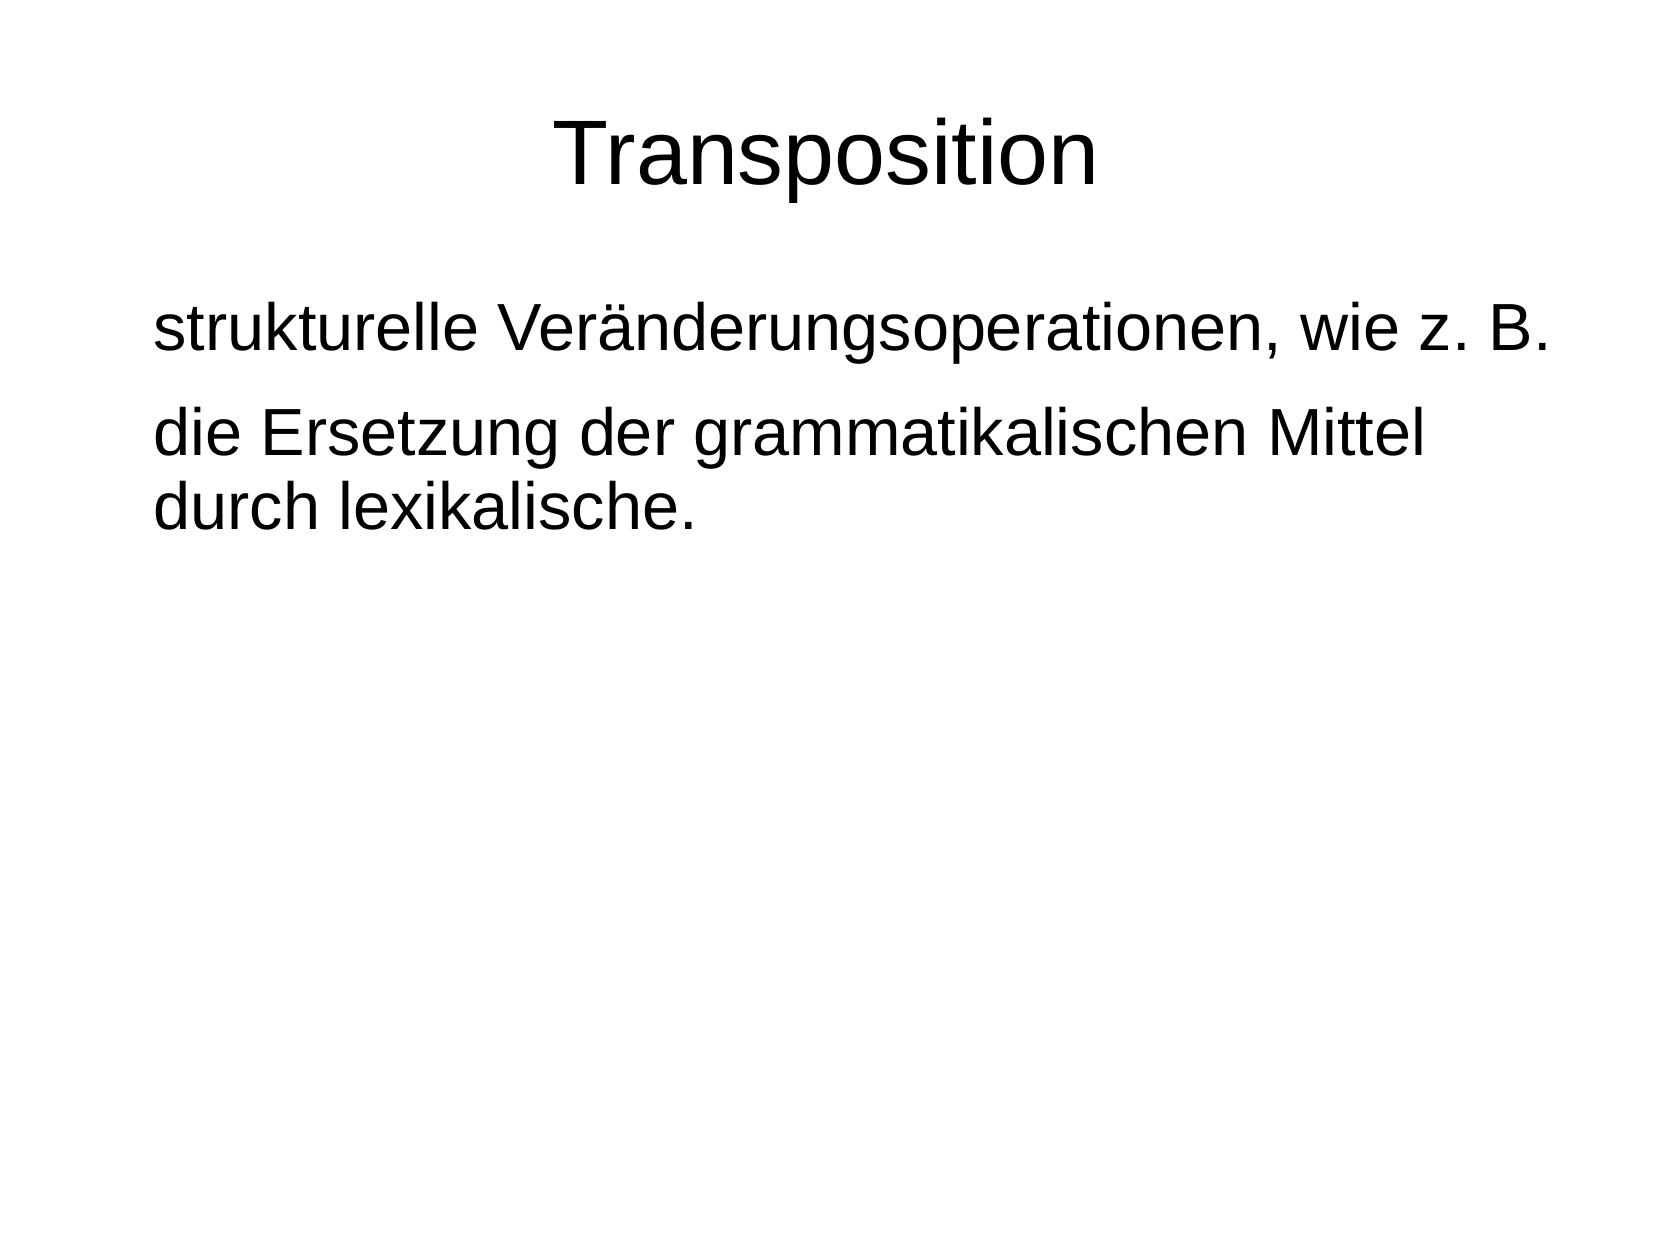

# Transposition
strukturelle Veränderungsoperationen, wie z. B.
die Ersetzung der grammatikalischen Mittel durch lexikalische.